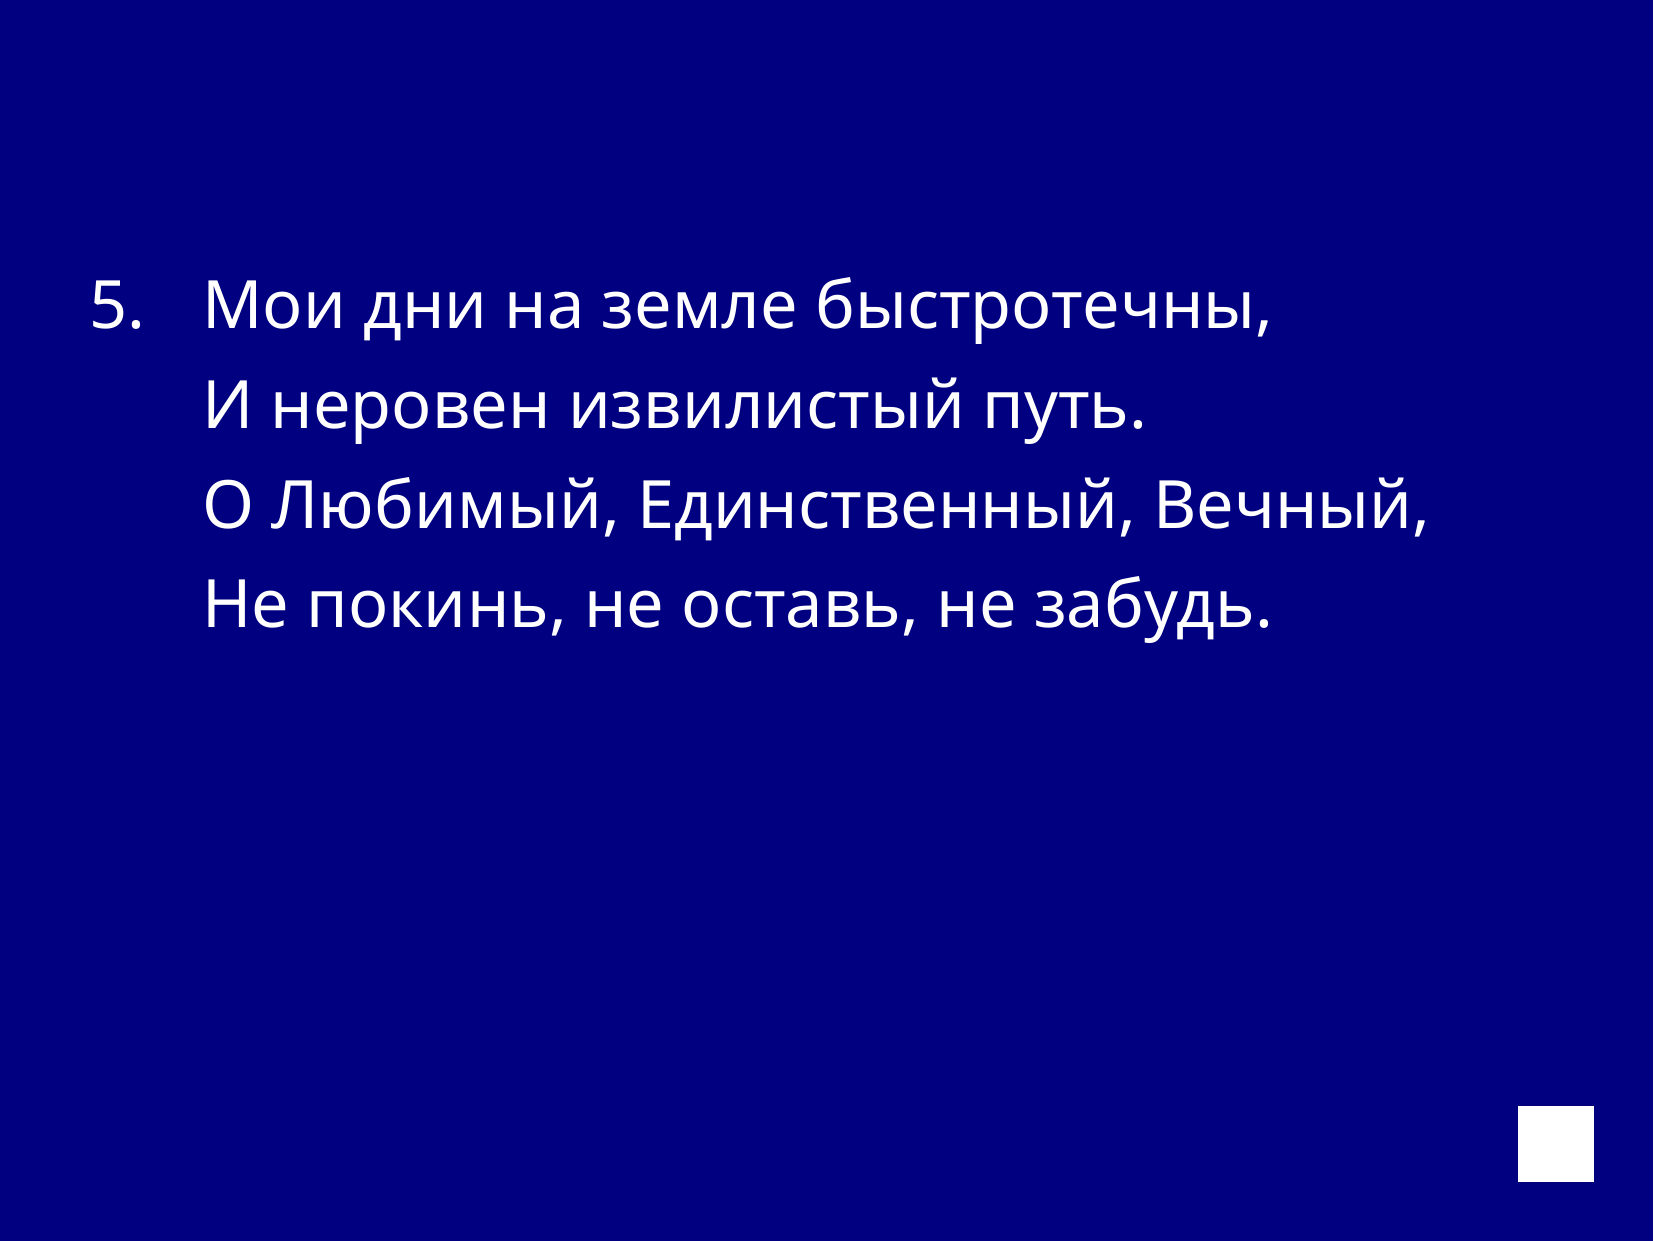

5.	Мои дни на земле быстротечны,
	И неровен извилистый путь.
	О Любимый, Единственный, Вечный,
	Не покинь, не оставь, не забудь.